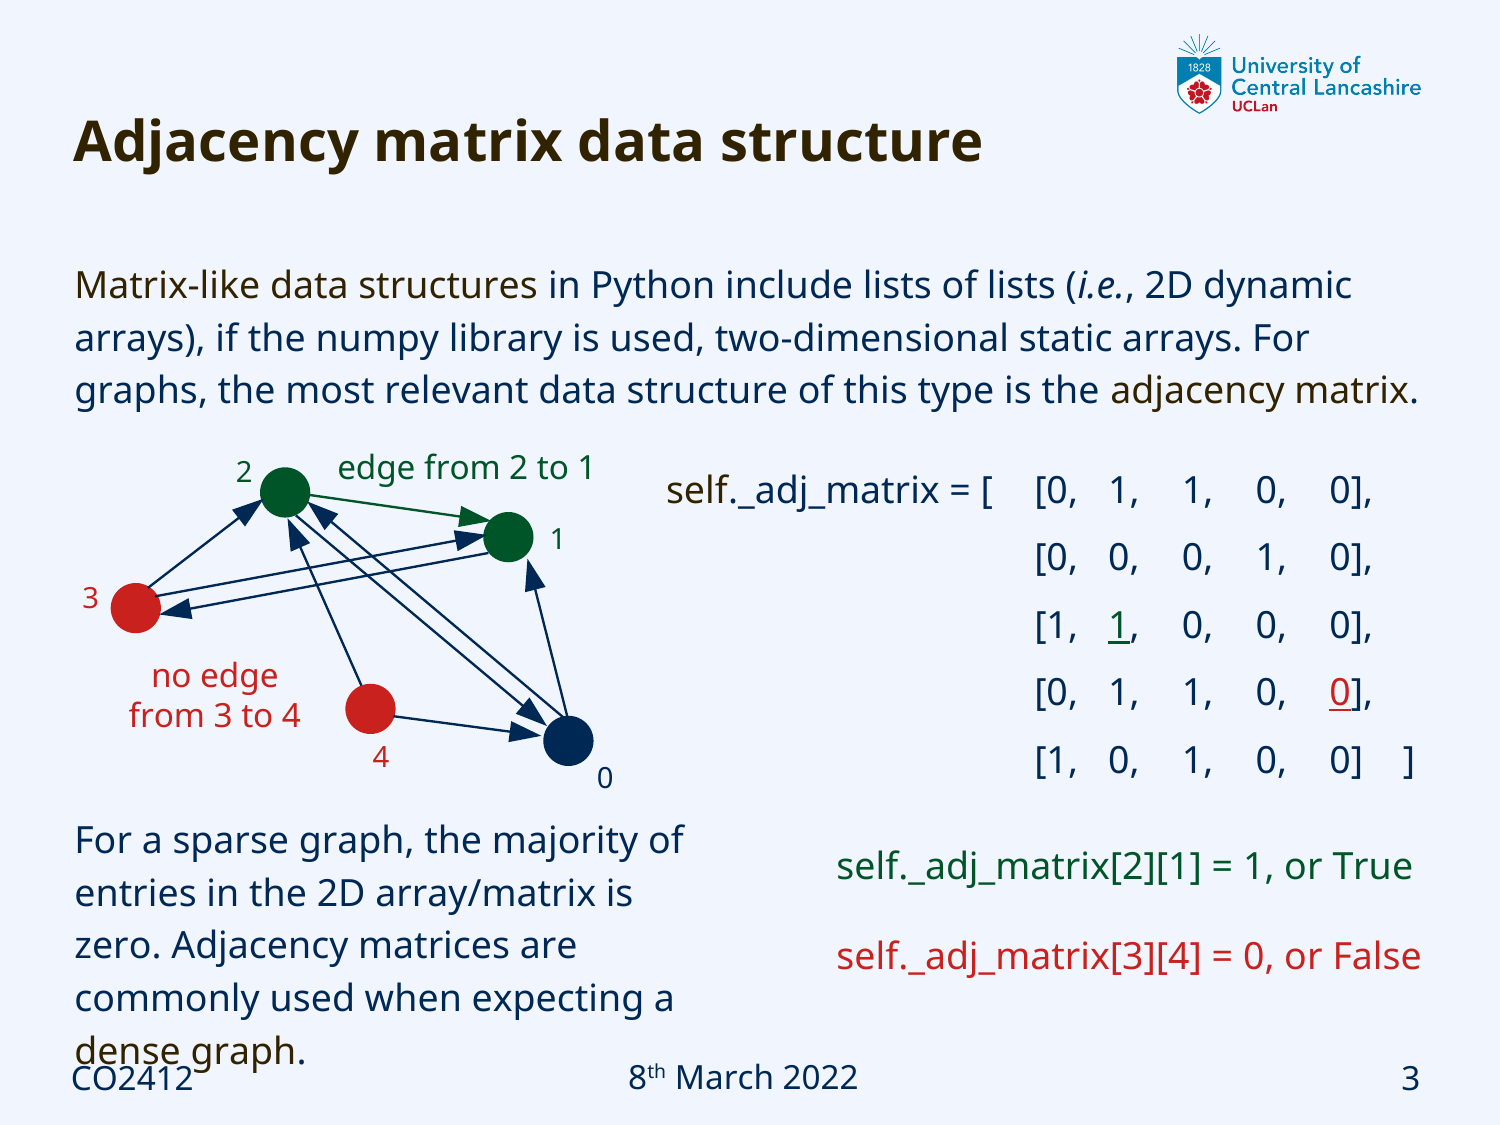

# Adjacency matrix data structure
Matrix-like data structures in Python include lists of lists (i.e., 2D dynamic arrays), if the numpy library is used, two-dimensional static arrays. For graphs, the most relevant data structure of this type is the adjacency matrix.
edge from 2 to 1
2
self._adj_matrix = [	[0,	1,	1,	0,	0],
					[0,	0,	0,	1,	0],
					[1,	1,	0,	0,	0],
					[0,	1,	1,	0,	0],
					[1,	0,	1,	0,	0]	]
1
3
no edge from 3 to 4
4
0
For a sparse graph, the majority of entries in the 2D array/matrix is zero. Adjacency matrices are commonly used when expecting a dense graph.
self._adj_matrix[2][1] = 1, or True
self._adj_matrix[3][4] = 0, or False